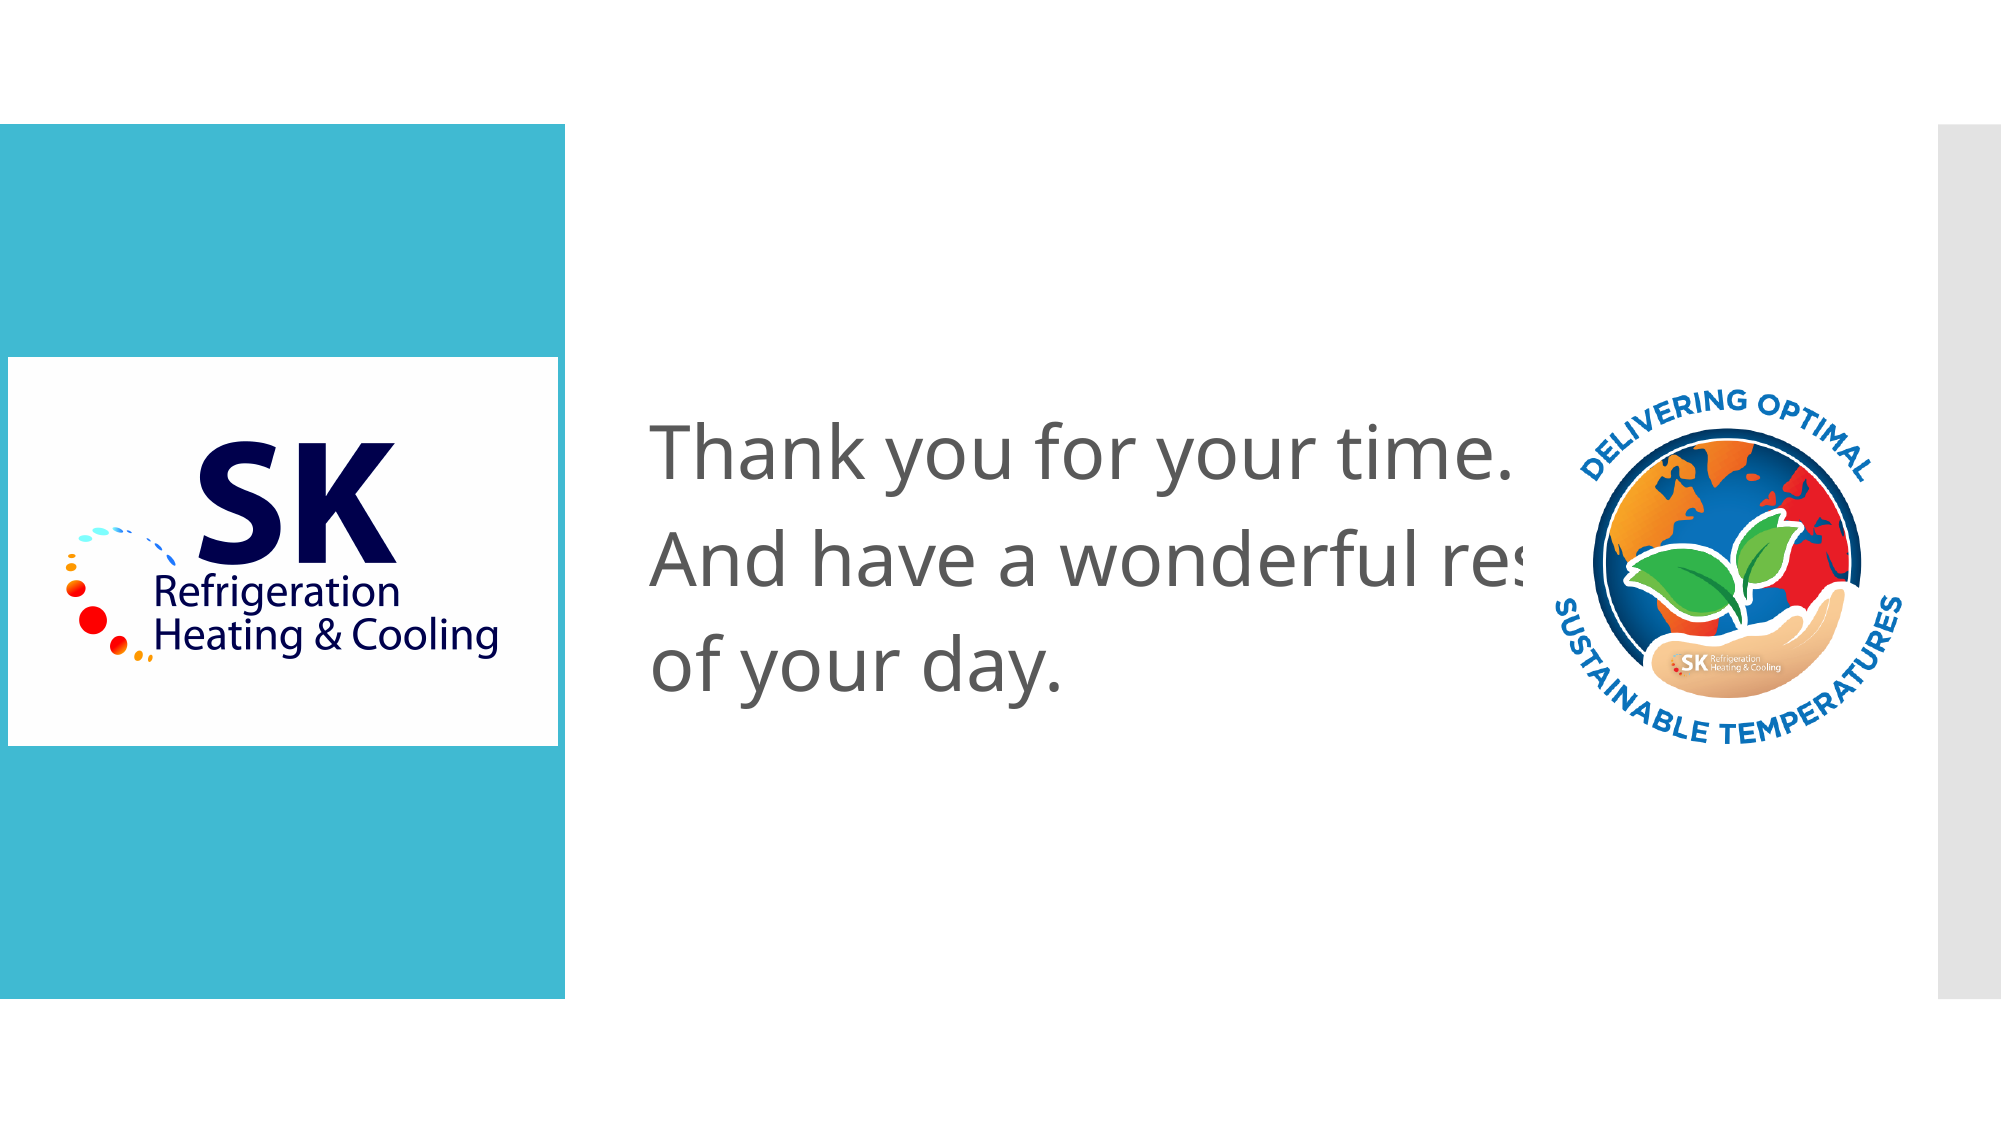

#
Thank you for your time.
And have a wonderful rest
of your day.